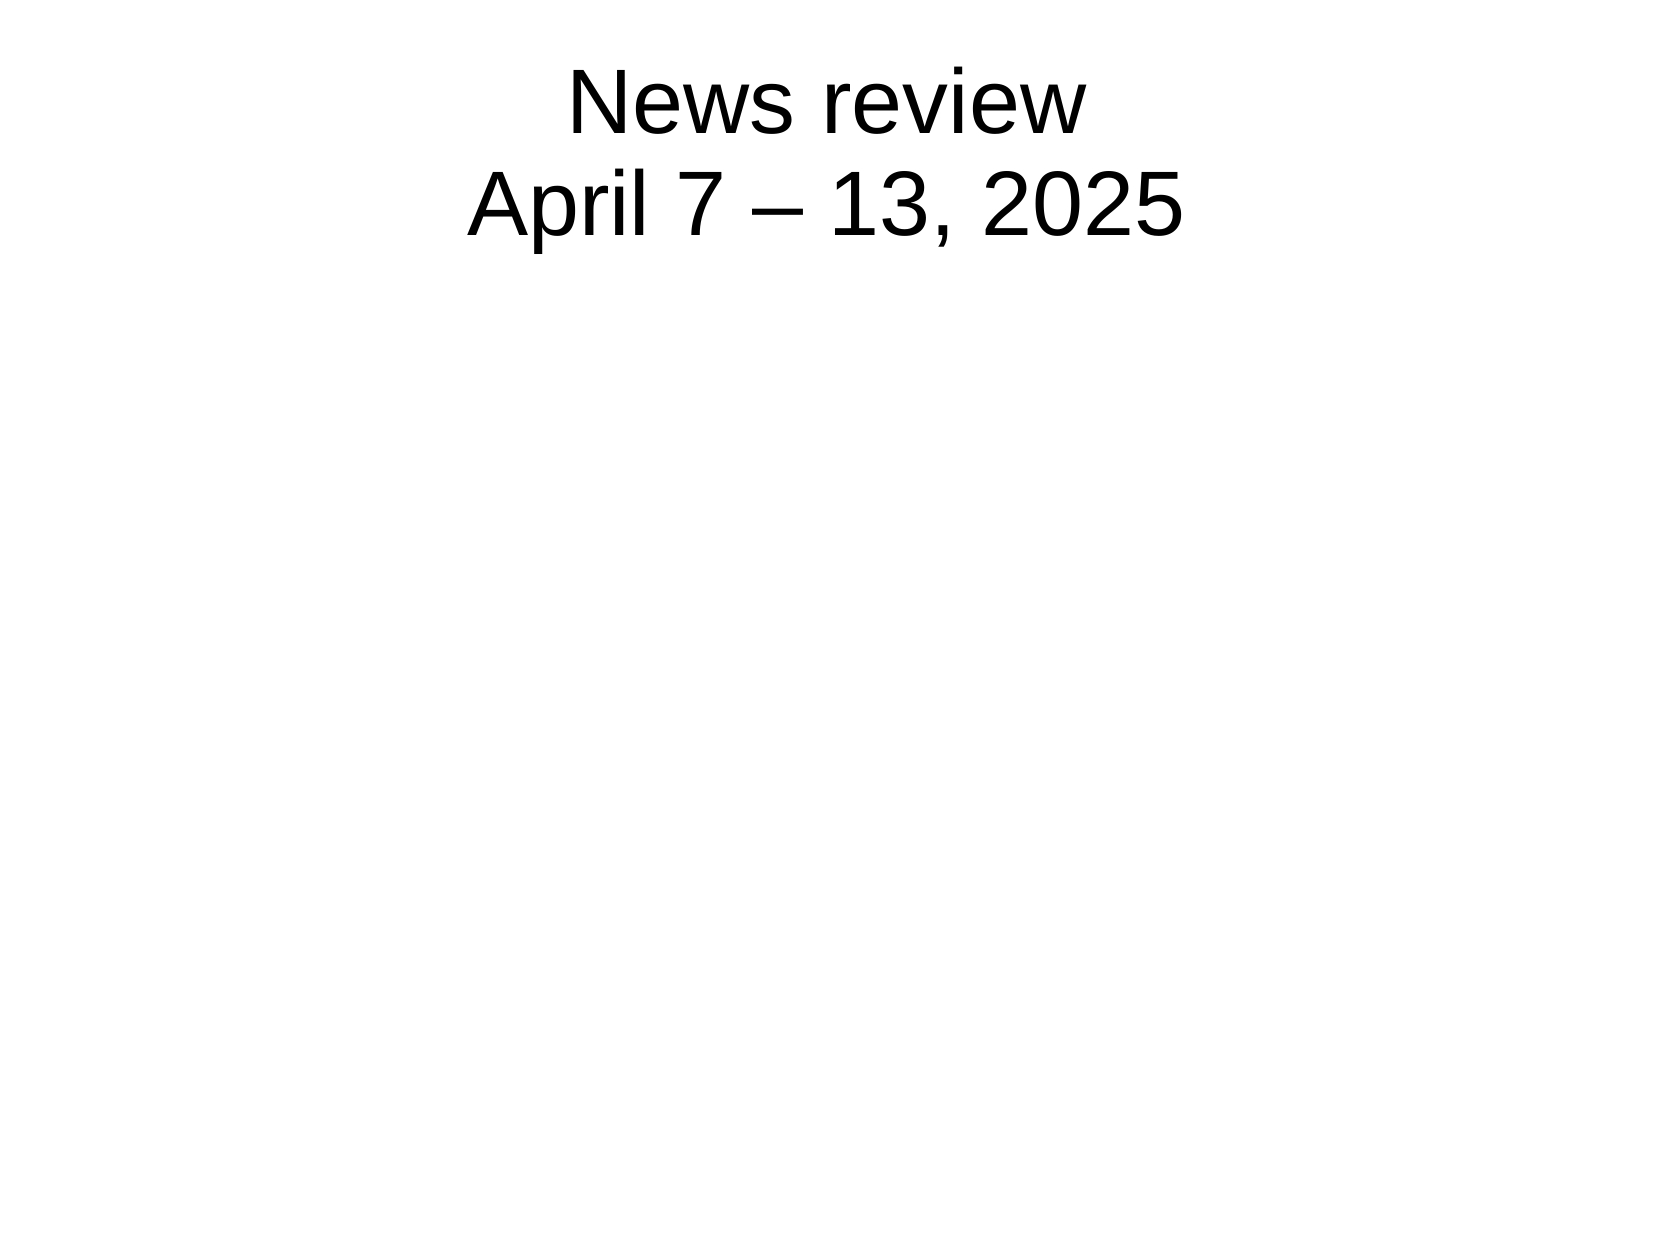

# News review April 7 – 13, 2025